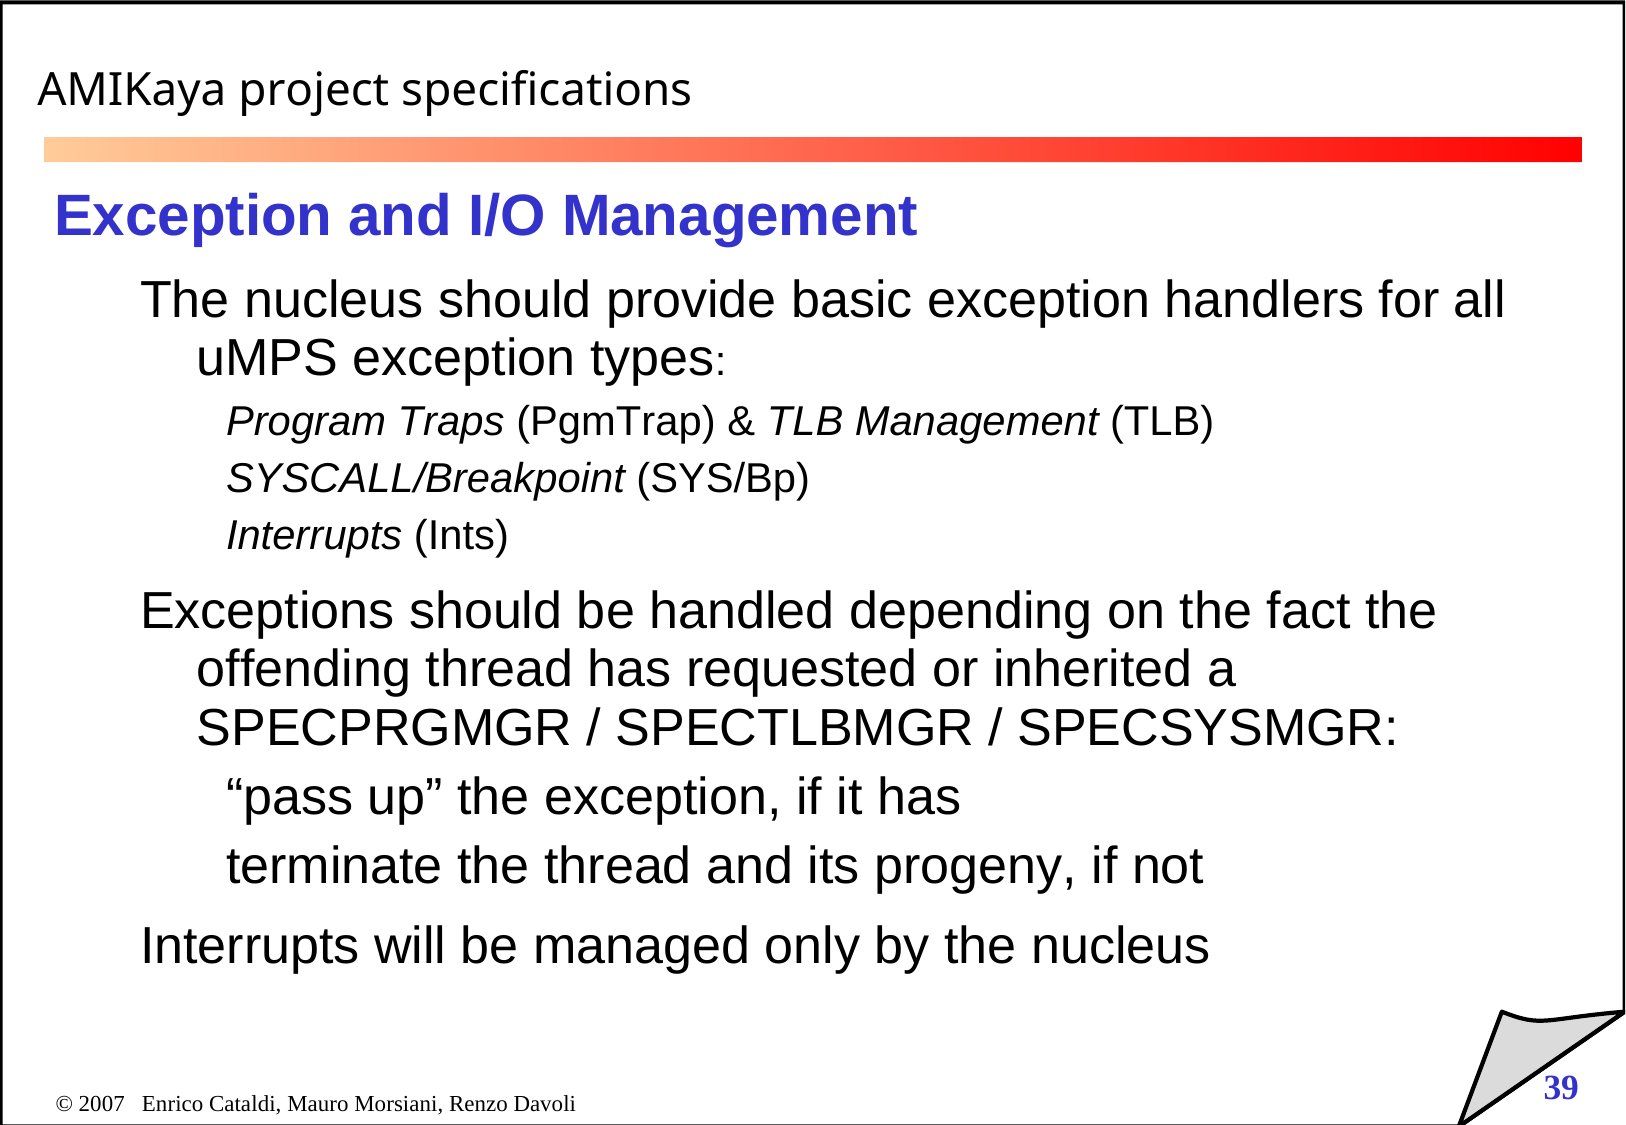

# AMIKaya project specifications
Exception and I/O Management
The nucleus should provide basic exception handlers for all uMPS exception types:
Program Traps (PgmTrap) & TLB Management (TLB)
SYSCALL/Breakpoint (SYS/Bp)
Interrupts (Ints)
Exceptions should be handled depending on the fact the offending thread has requested or inherited a SPECPRGMGR / SPECTLBMGR / SPECSYSMGR:
“pass up” the exception, if it has
terminate the thread and its progeny, if not
Interrupts will be managed only by the nucleus